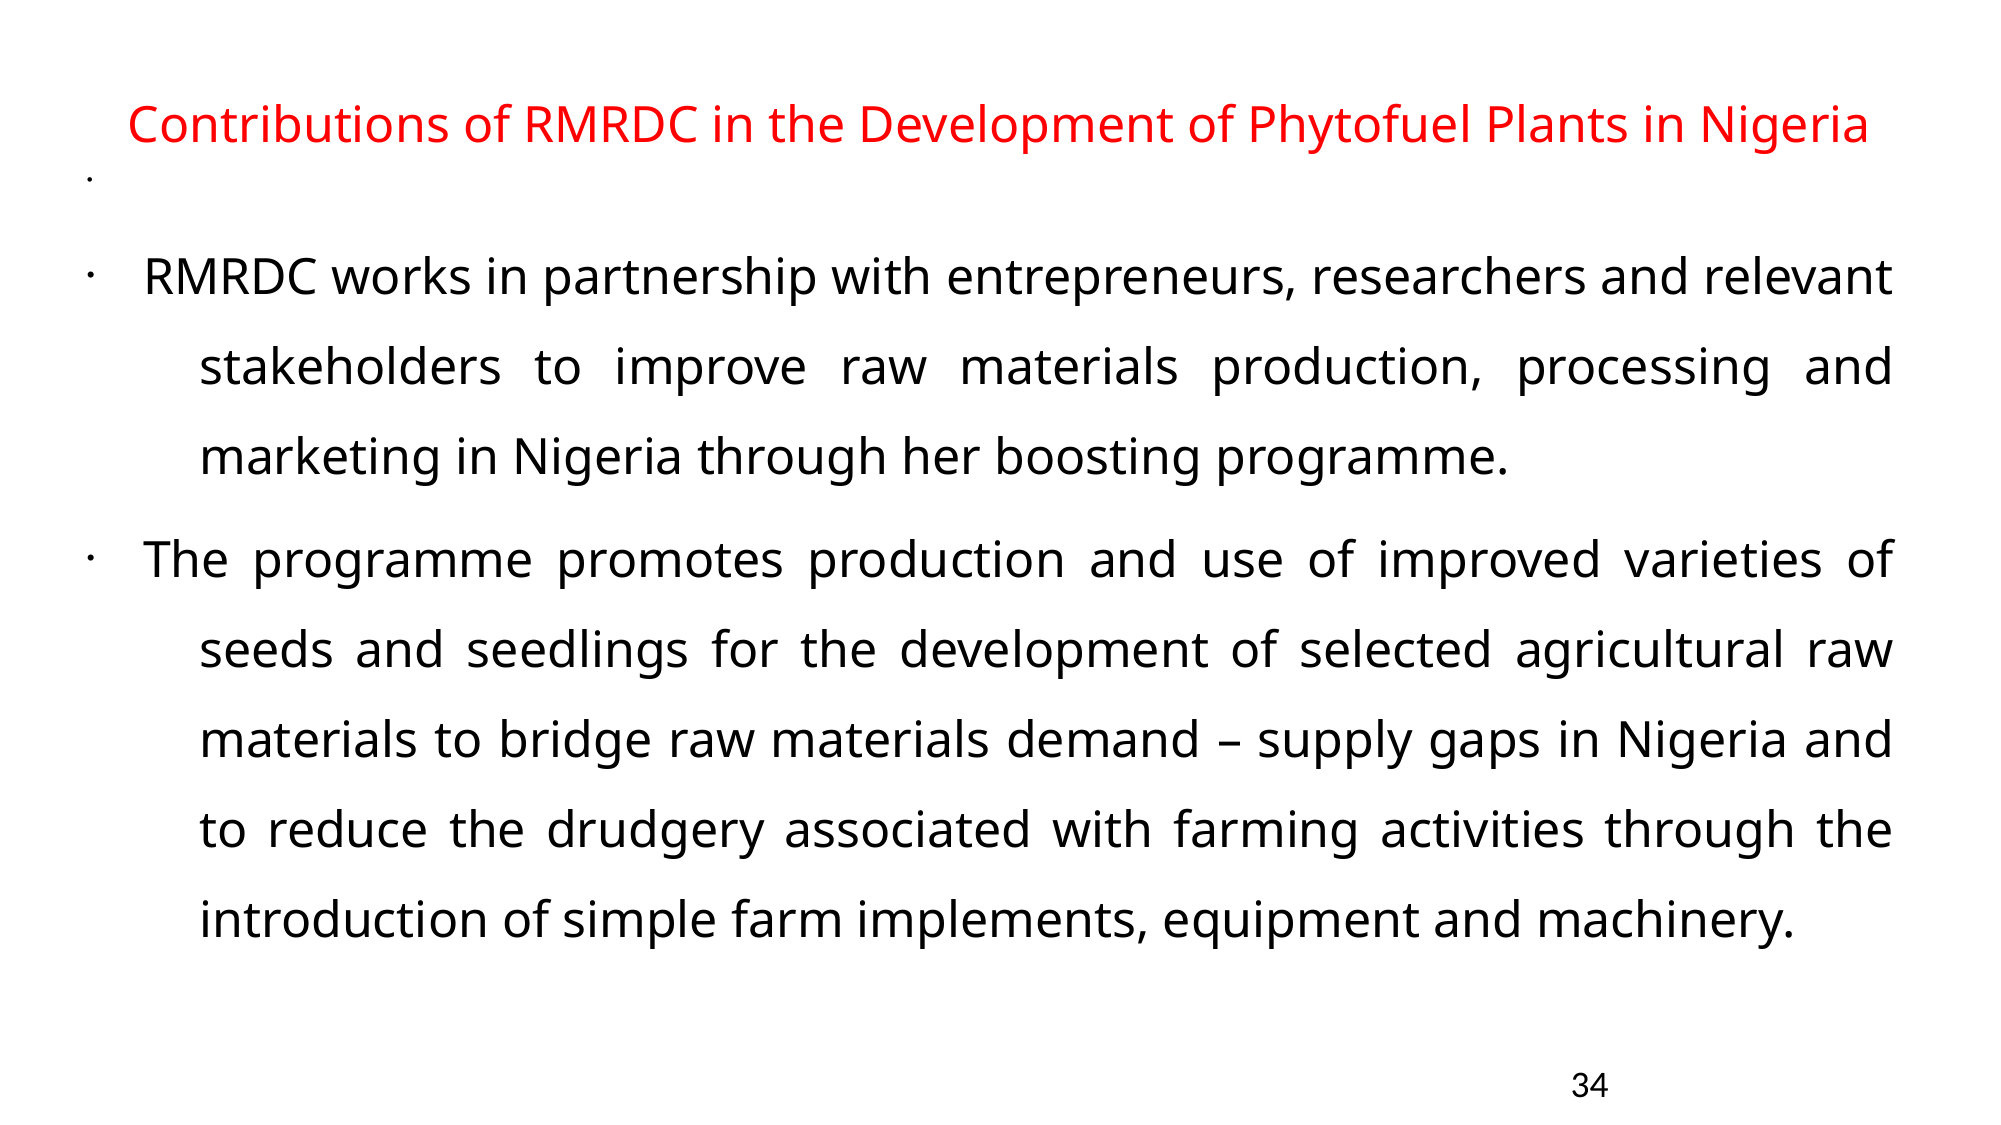

# Contributions of RMRDC in the Development of Phytofuel Plants in Nigeria
RMRDC works in partnership with entrepreneurs, researchers and relevant stakeholders to improve raw materials production, processing and marketing in Nigeria through her boosting programme.
The programme promotes production and use of improved varieties of seeds and seedlings for the development of selected agricultural raw materials to bridge raw materials demand – supply gaps in Nigeria and to reduce the drudgery associated with farming activities through the introduction of simple farm implements, equipment and machinery.